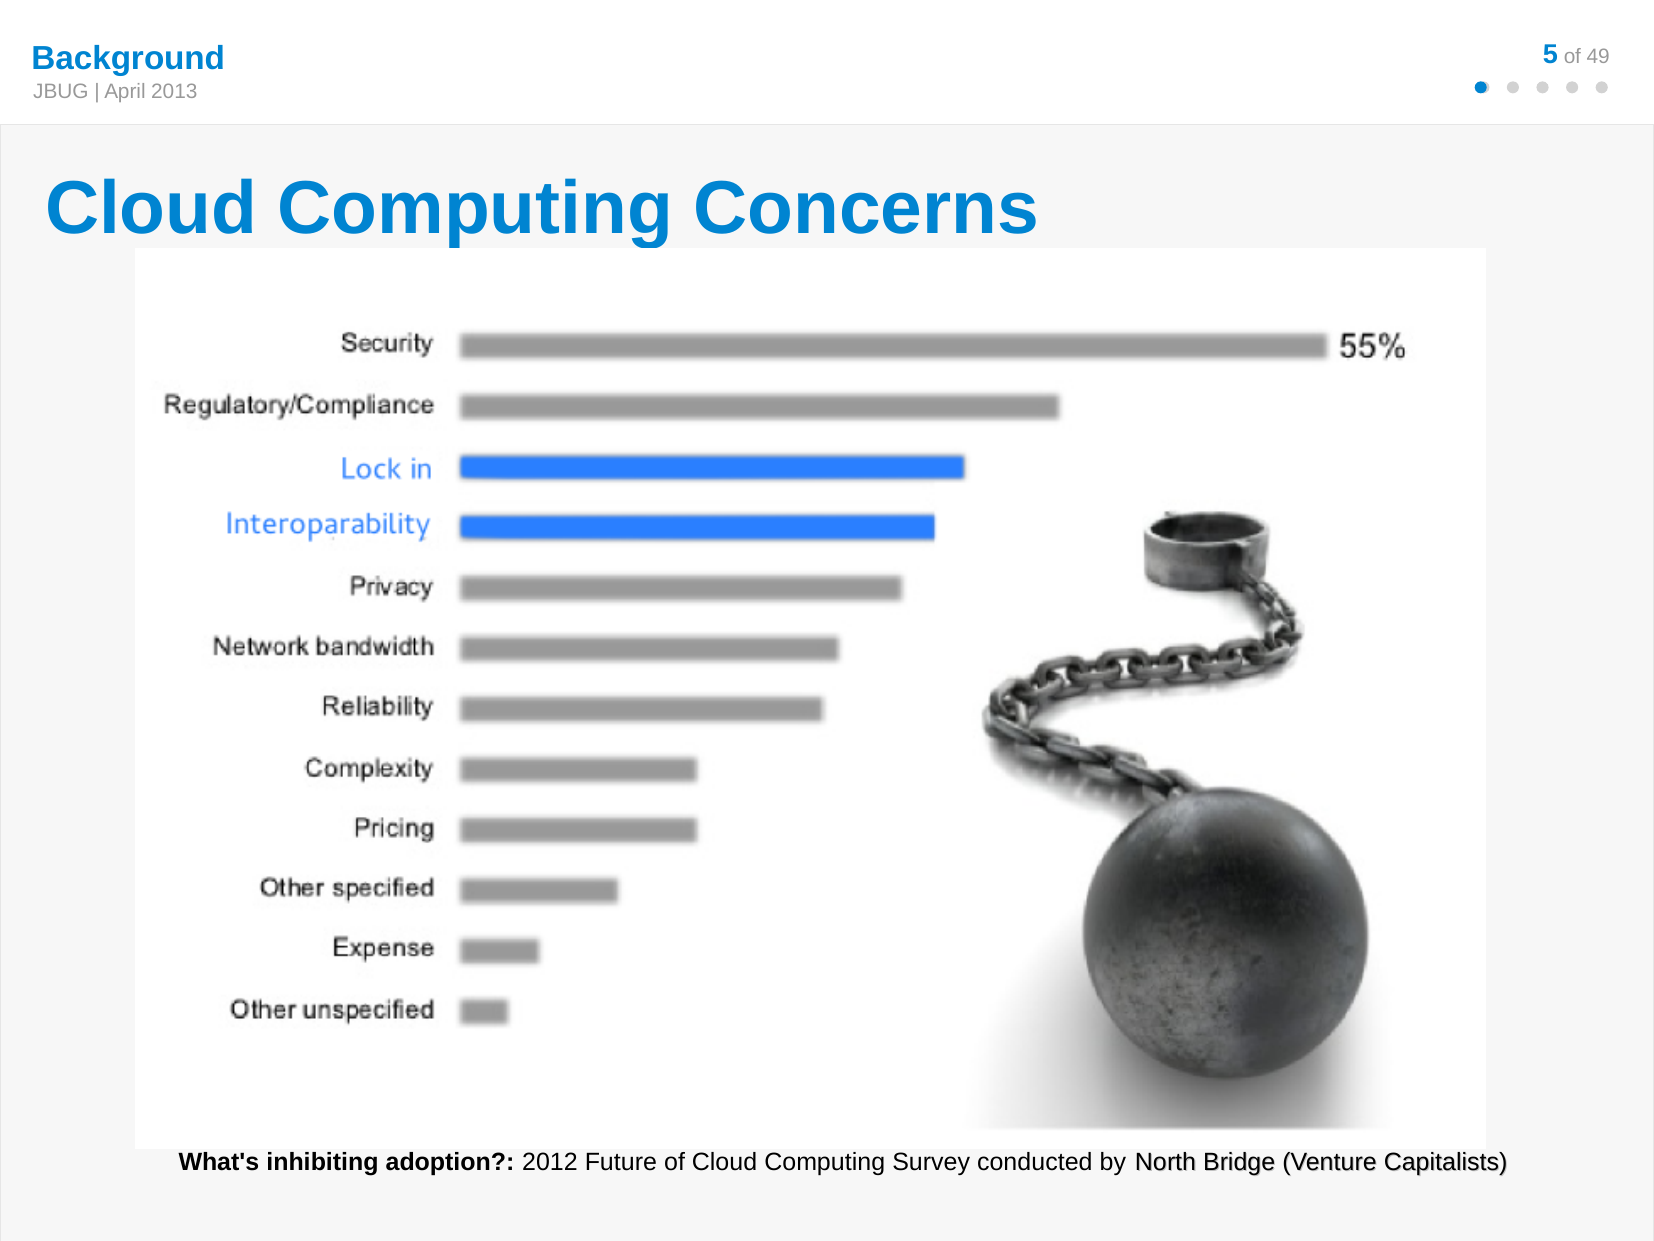

 of 49
Background
# JBUG | April 2013
Cloud Computing Concerns
What's inhibiting adoption?: 2012 Future of Cloud Computing Survey conducted by North Bridge (Venture Capitalists)